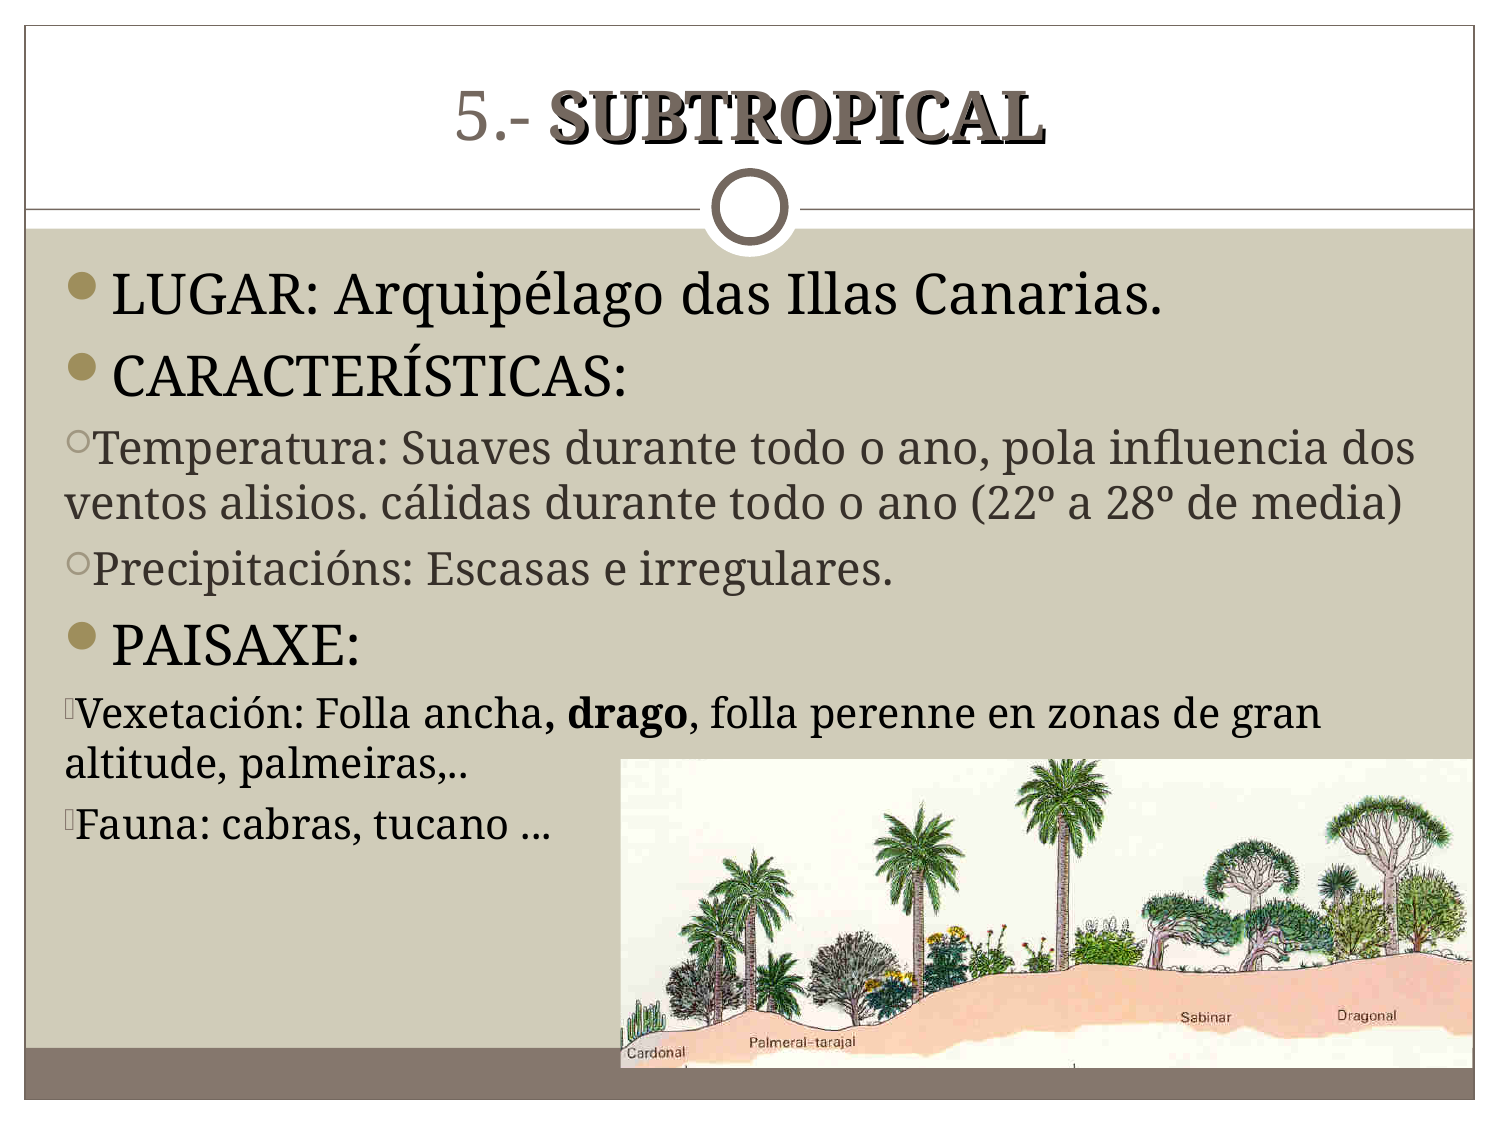

# 5.- SUBTROPICAL
LUGAR: Arquipélago das Illas Canarias.
CARACTERÍSTICAS:
Temperatura: Suaves durante todo o ano, pola influencia dos ventos alisios. cálidas durante todo o ano (22º a 28º de media)
Precipitacións: Escasas e irregulares.
PAISAXE:
Vexetación: Folla ancha, drago, folla perenne en zonas de gran altitude, palmeiras,..
Fauna: cabras, tucano ...